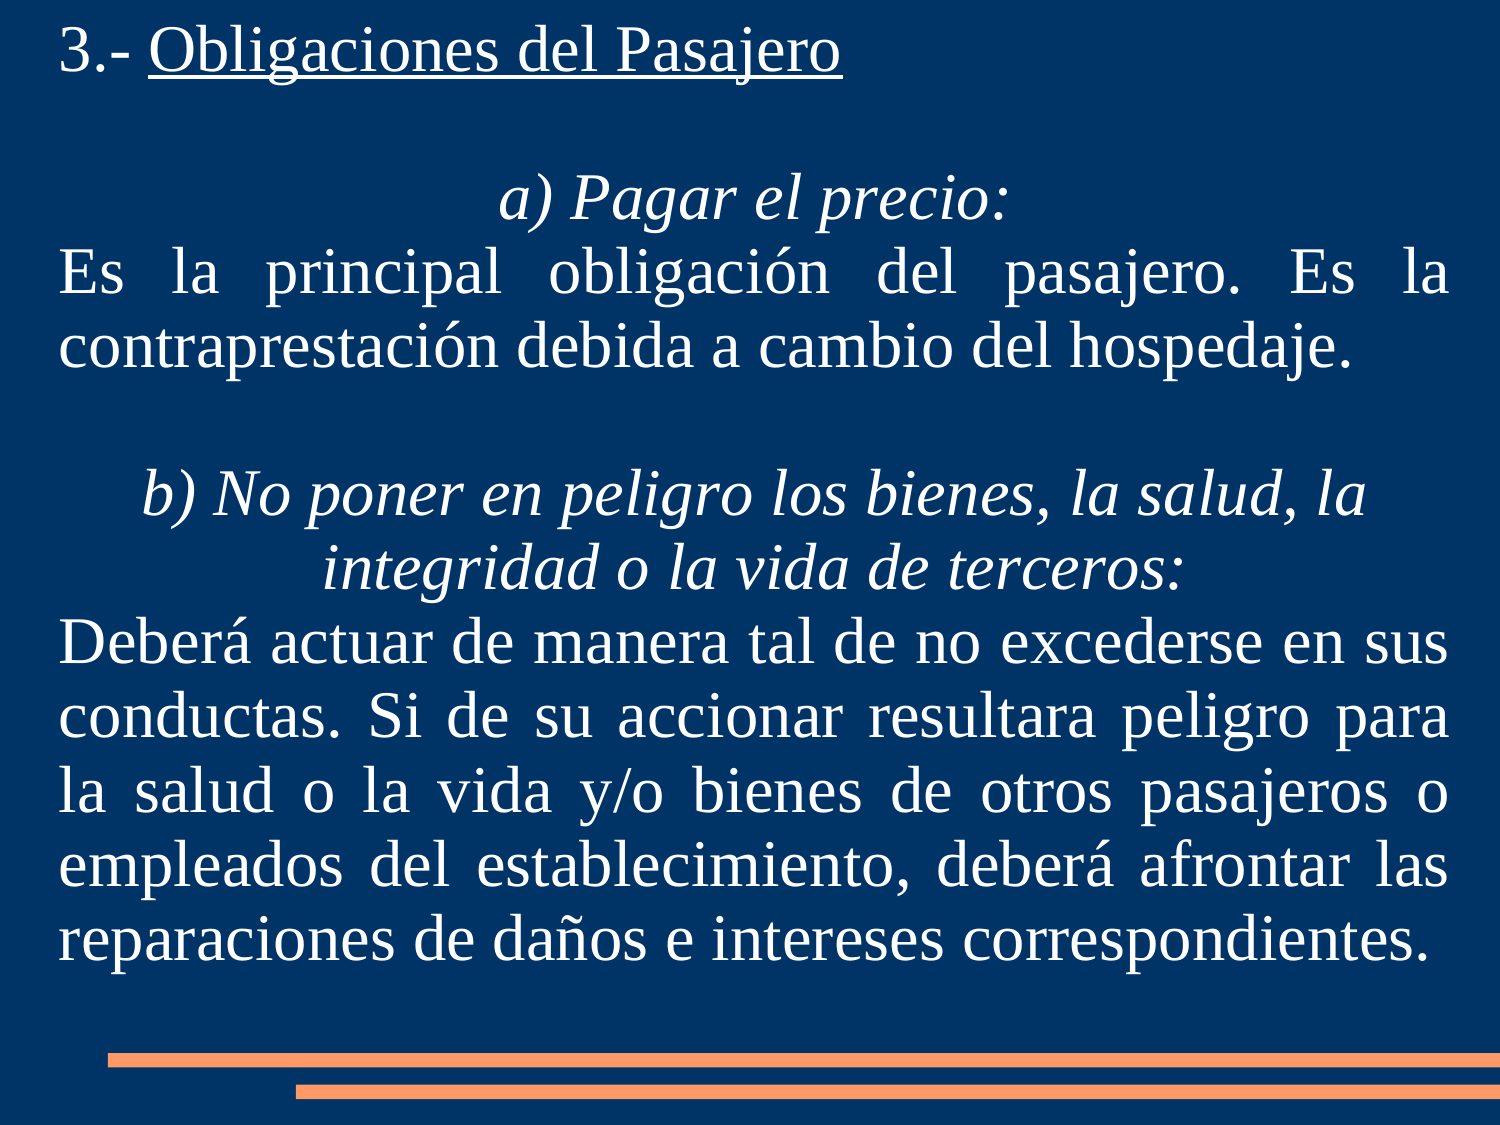

# 3.- Obligaciones del Pasajero
a) Pagar el precio:
Es la principal obligación del pasajero. Es la contraprestación debida a cambio del hospedaje.
b) No poner en peligro los bienes, la salud, la integridad o la vida de terceros:
Deberá actuar de manera tal de no excederse en sus conductas. Si de su accionar resultara peligro para la salud o la vida y/o bienes de otros pasajeros o empleados del establecimiento, deberá afrontar las reparaciones de daños e intereses correspondientes.